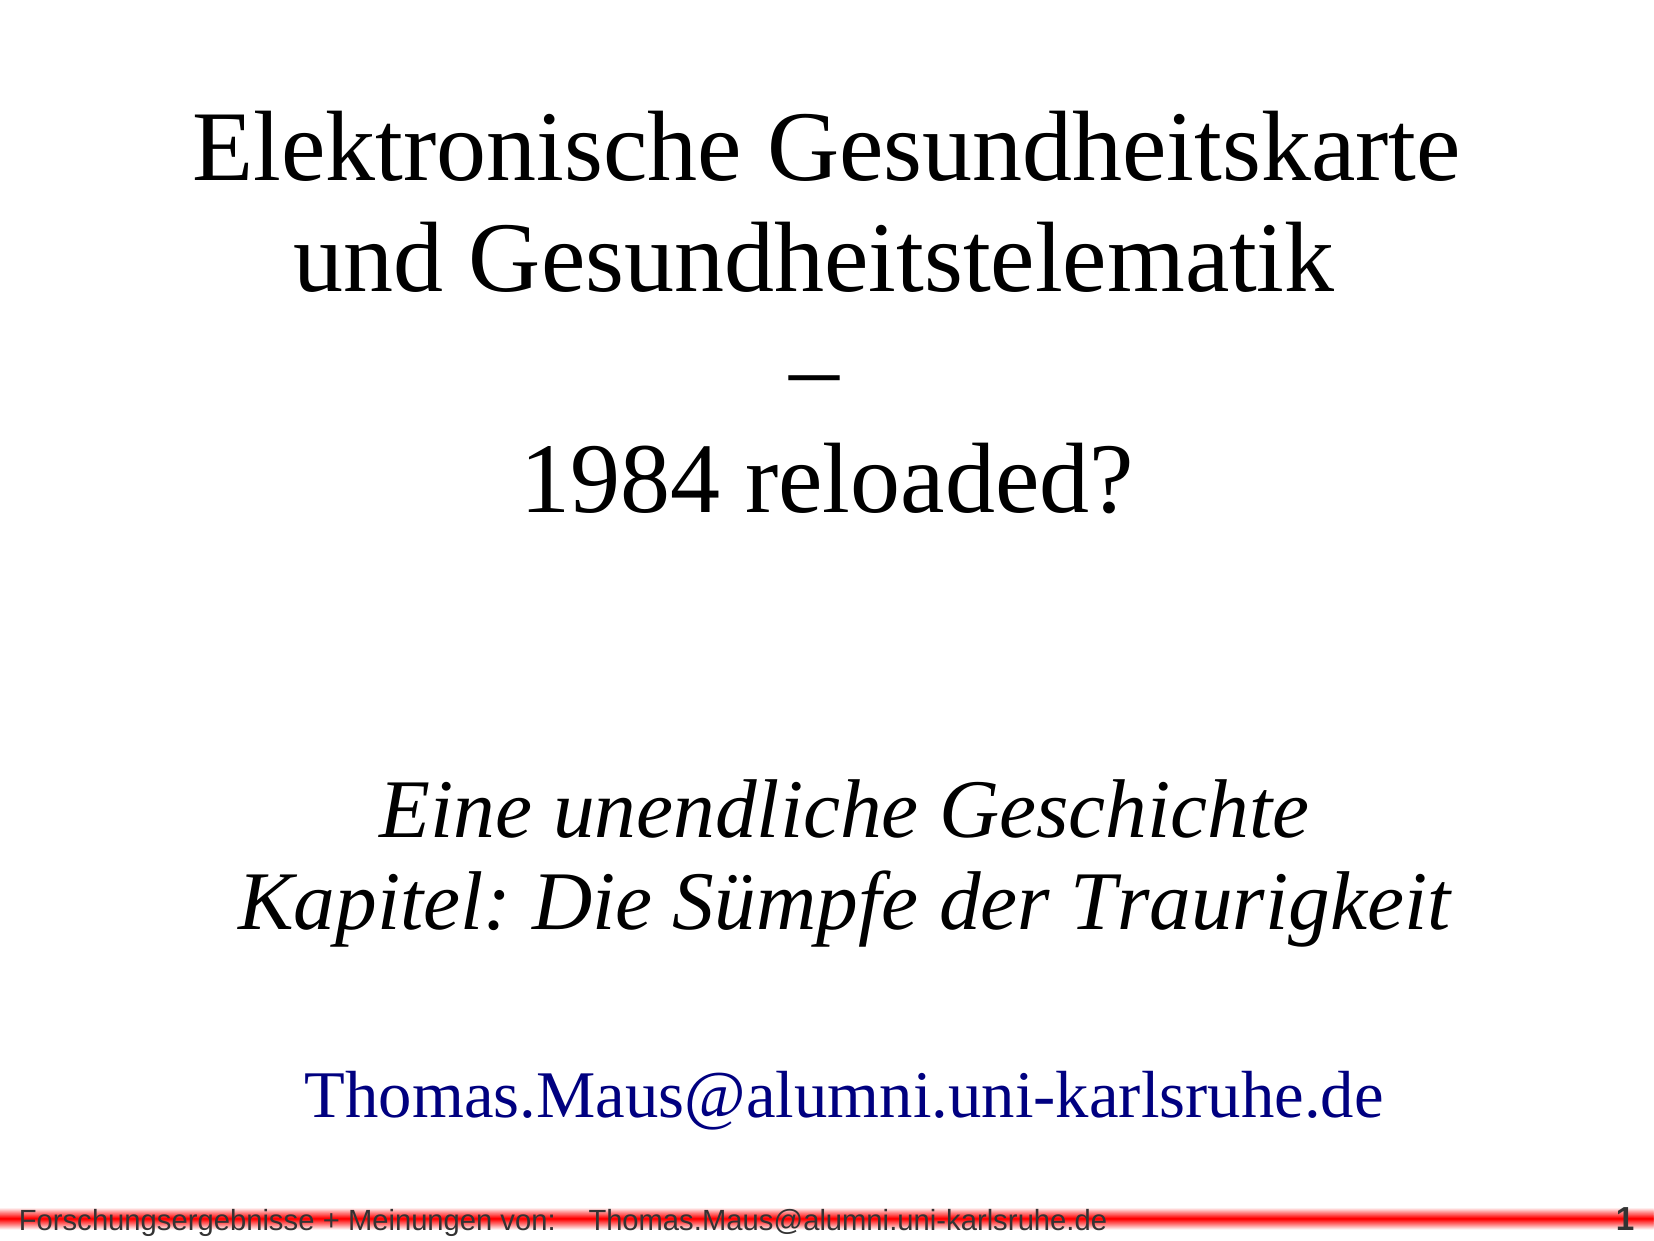

# Elektronische Gesundheitskarte und Gesundheitstelematik – 1984 reloaded?
Eine unendliche Geschichte
Kapitel: Die Sümpfe der Traurigkeit
Thomas.Maus@alumni.uni-karlsruhe.de